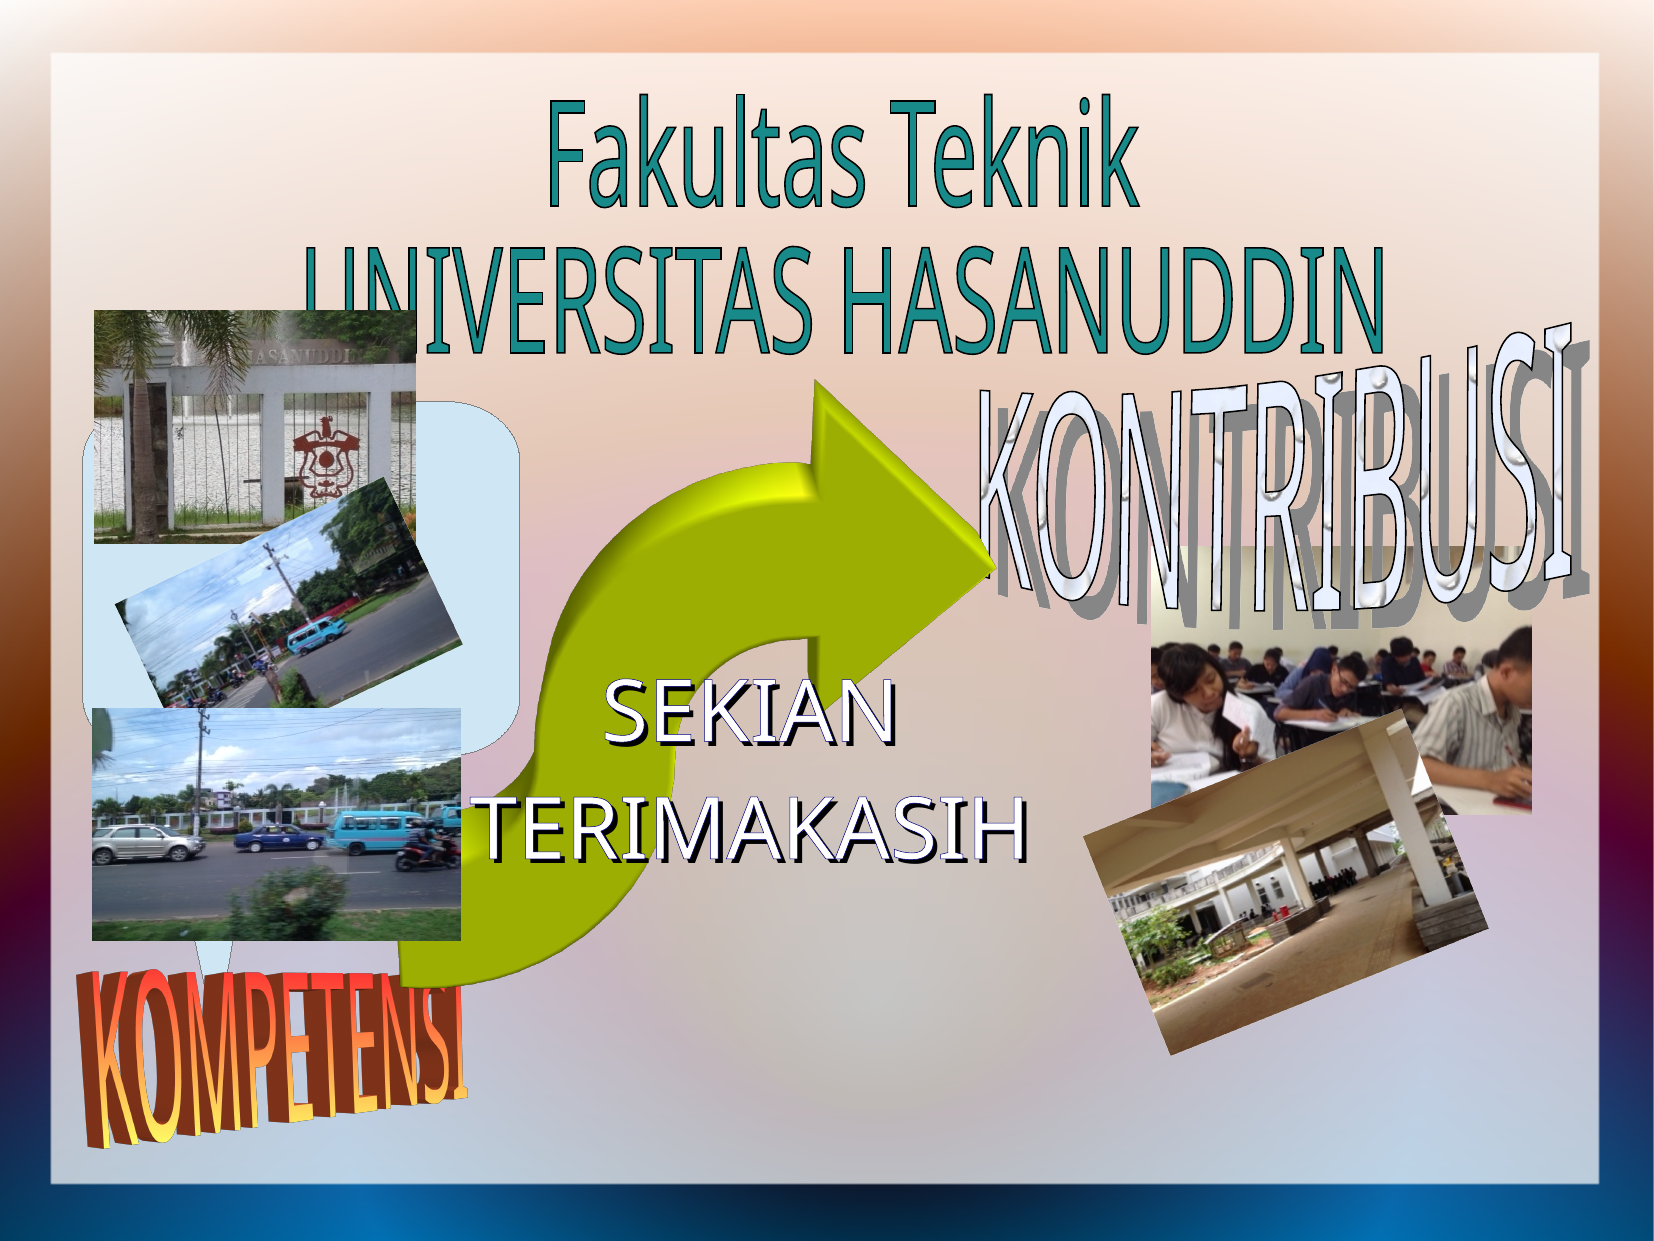

Fakultas Teknik
UNIVERSITAS HASANUDDIN
KONTRIBUSI
SEKIAN
TERIMAKASIH
KOMPETENSI